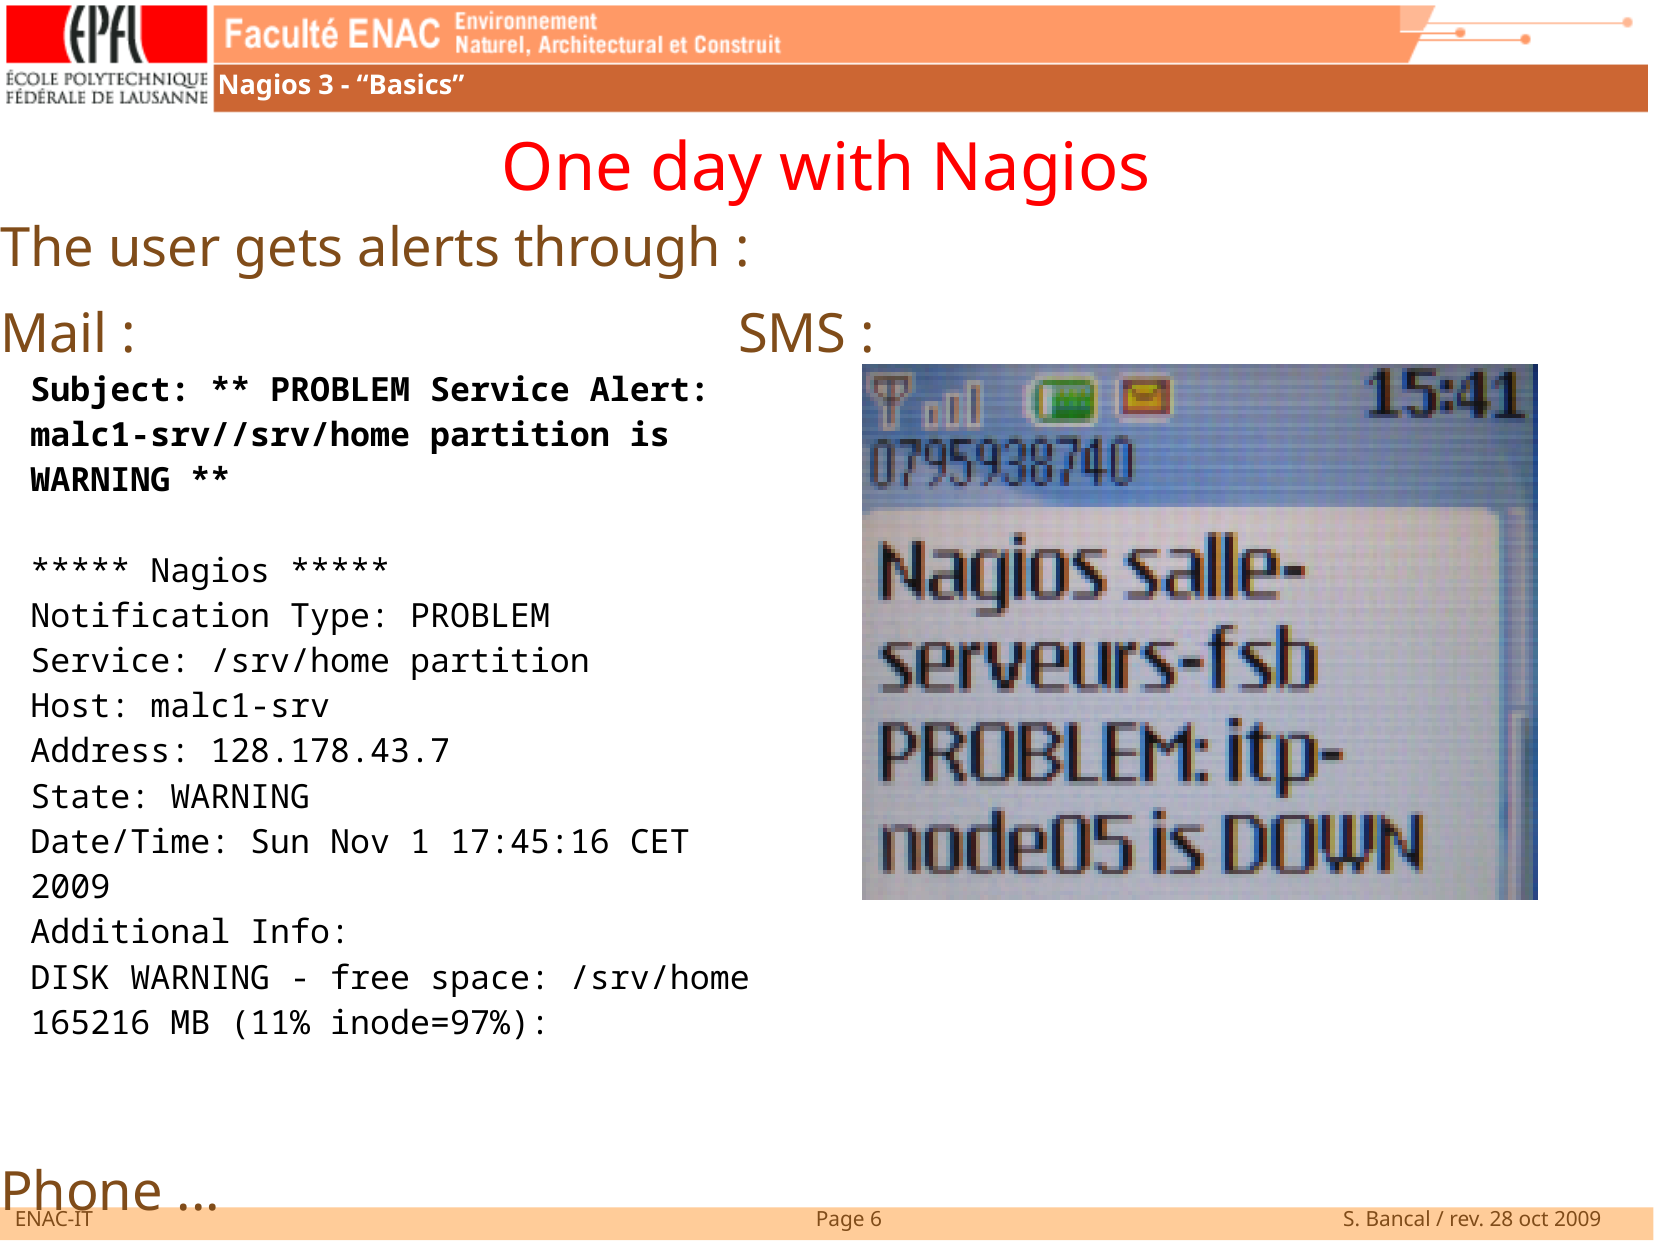

# One day with Nagios
The user gets alerts through :
Mail :									SMS :
Phone ...
Subject: ** PROBLEM Service Alert: malc1-srv//srv/home partition is WARNING **
***** Nagios *****
Notification Type: PROBLEM
Service: /srv/home partition
Host: malc1-srv
Address: 128.178.43.7
State: WARNING
Date/Time: Sun Nov 1 17:45:16 CET 2009
Additional Info:
DISK WARNING - free space: /srv/home 165216 MB (11% inode=97%):